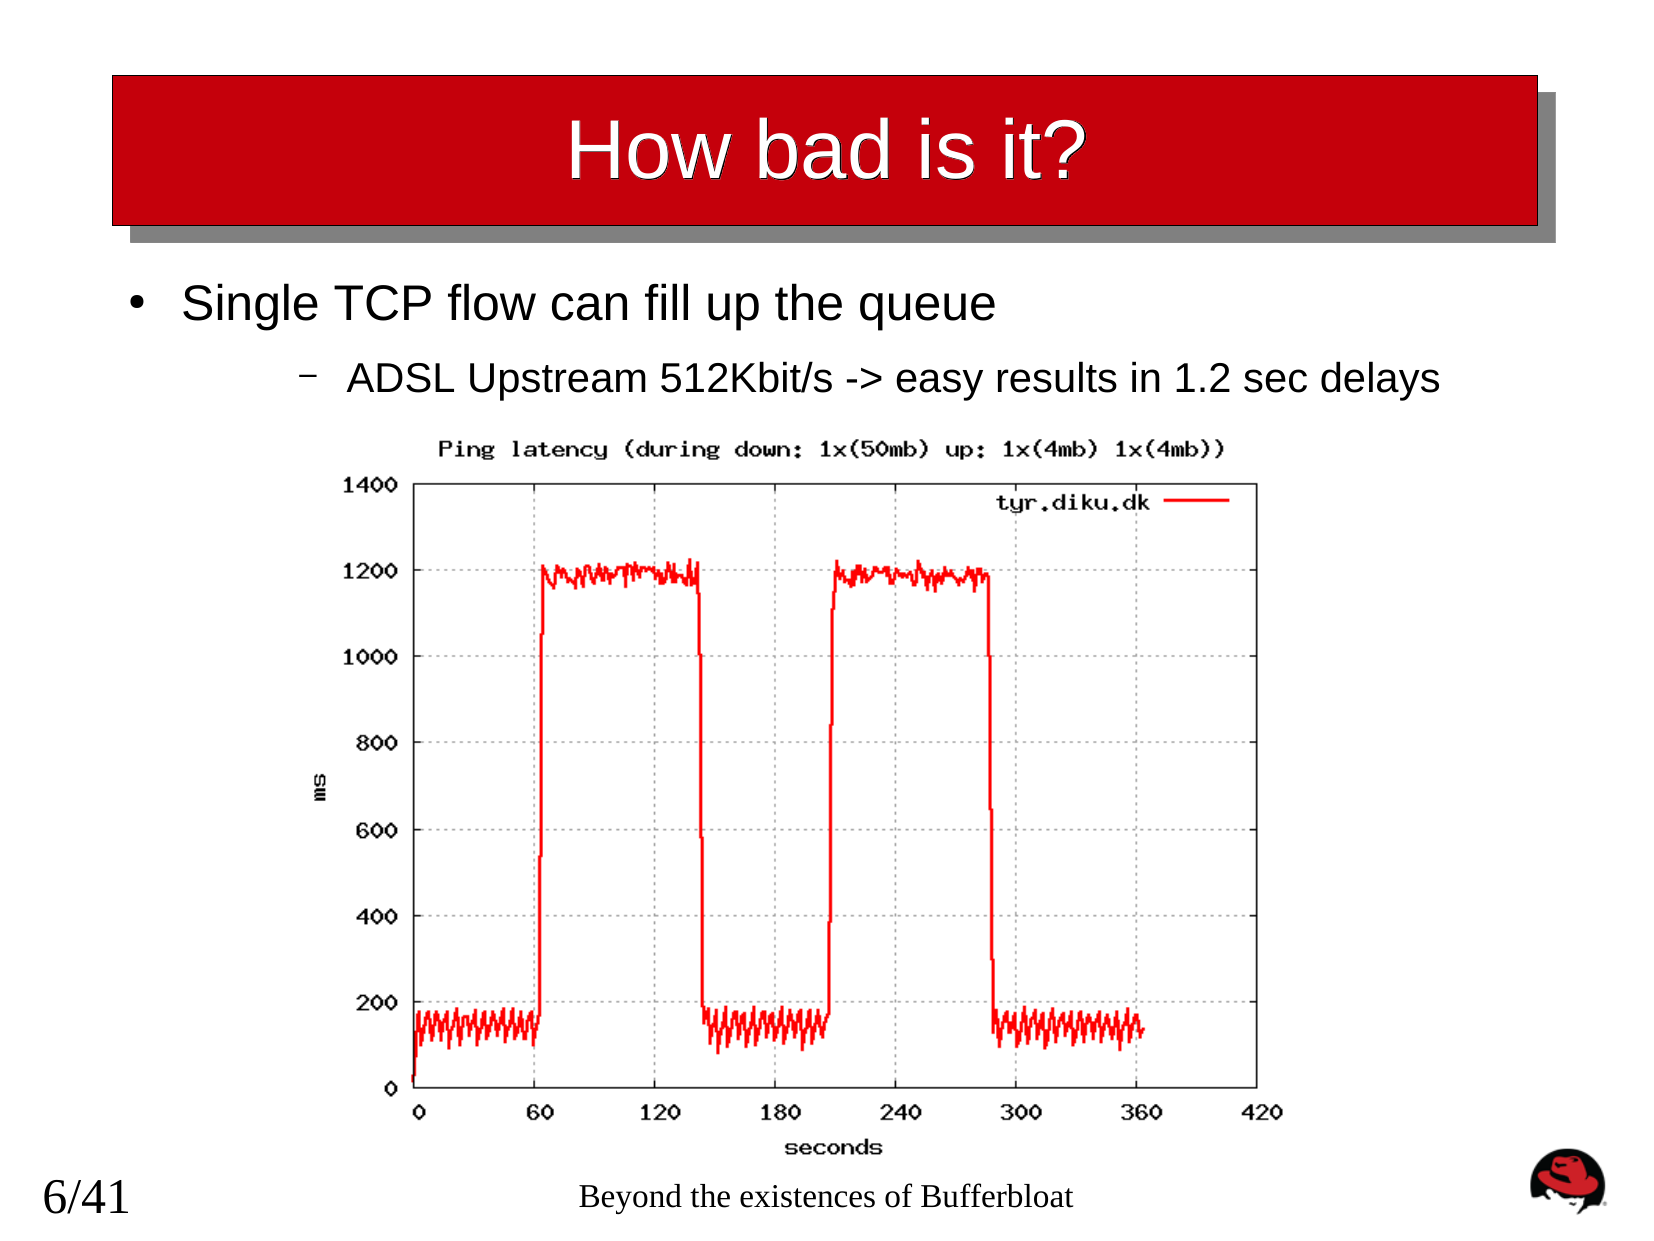

# How bad is it?
Single TCP flow can fill up the queue
ADSL Upstream 512Kbit/s -> easy results in 1.2 sec delays